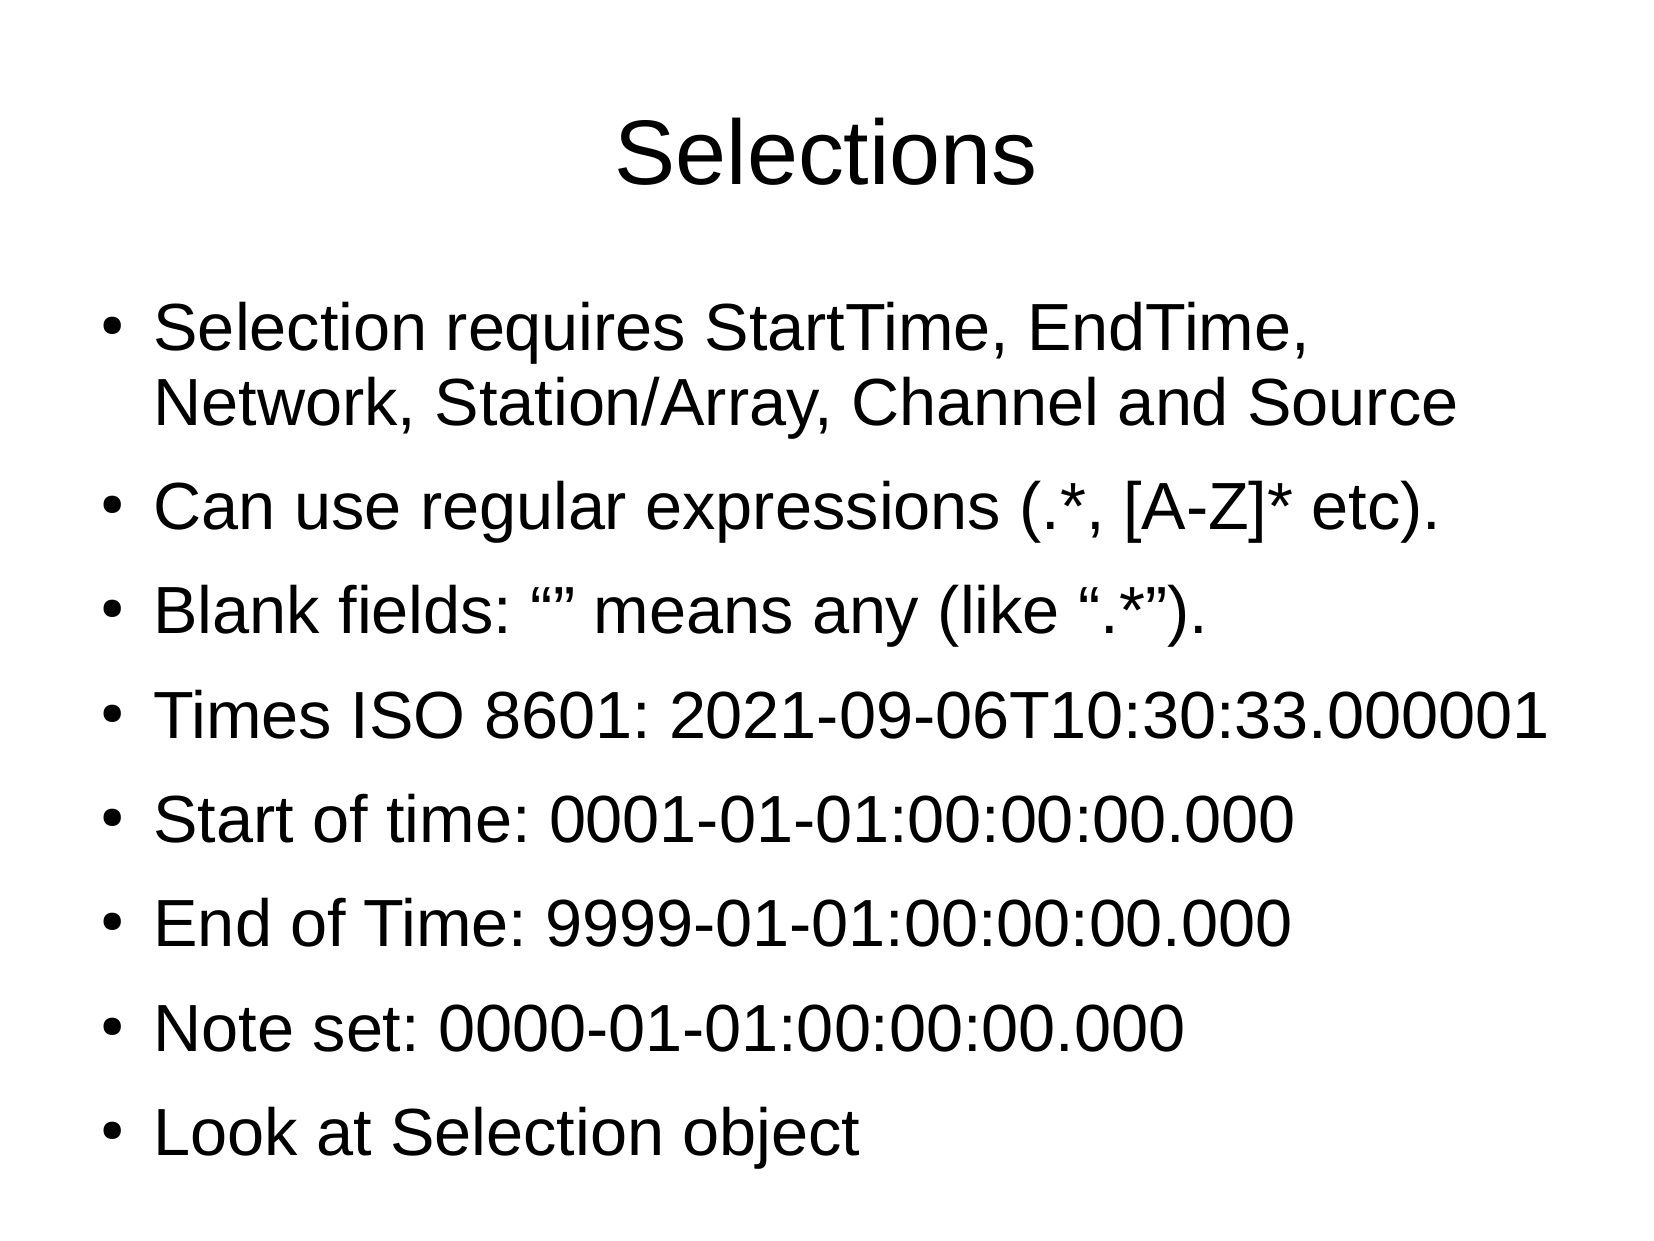

# Selections
Selection requires StartTime, EndTime, Network, Station/Array, Channel and Source
Can use regular expressions (.*, [A-Z]* etc).
Blank fields: “” means any (like “.*”).
Times ISO 8601: 2021-09-06T10:30:33.000001
Start of time: 0001-01-01:00:00:00.000
End of Time: 9999-01-01:00:00:00.000
Note set: 0000-01-01:00:00:00.000
Look at Selection object